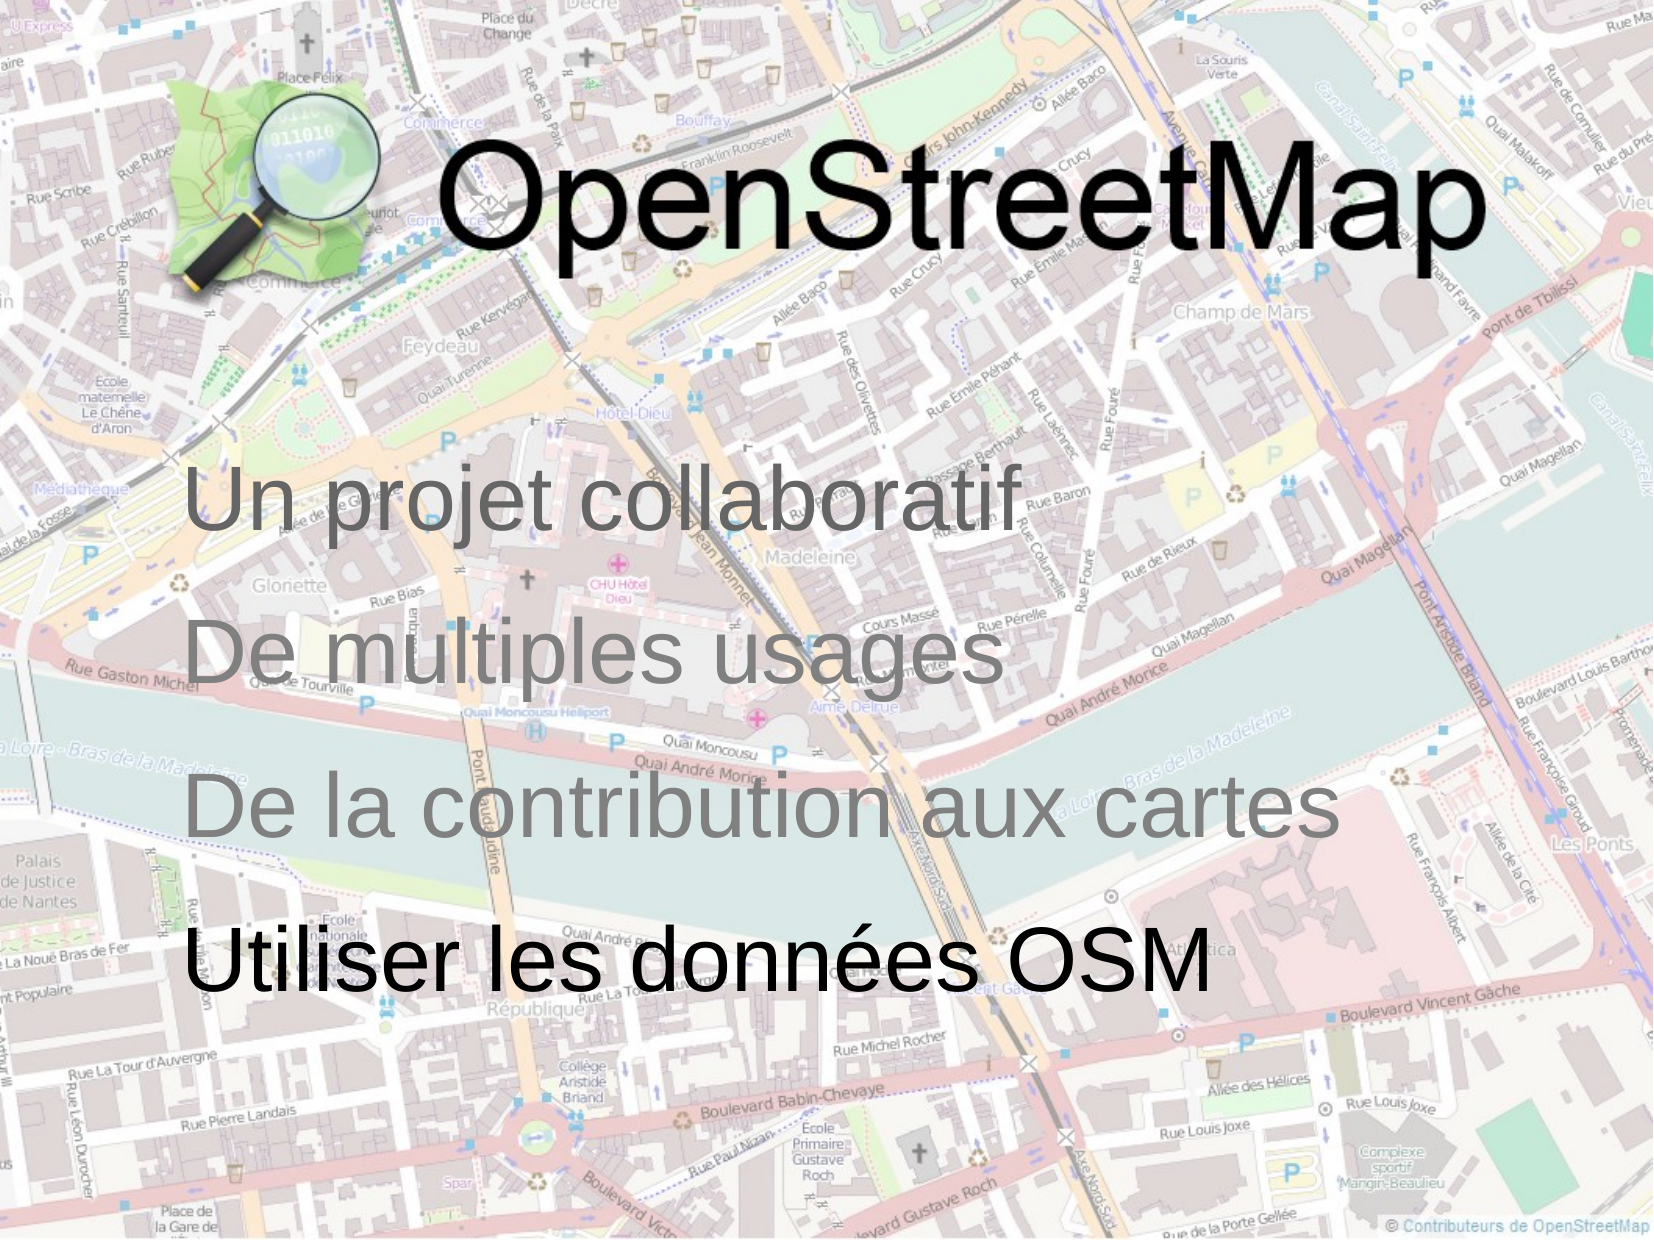

Un projet collaboratif
De multiples usages
De la contribution aux cartes
Utiliser les données OSM